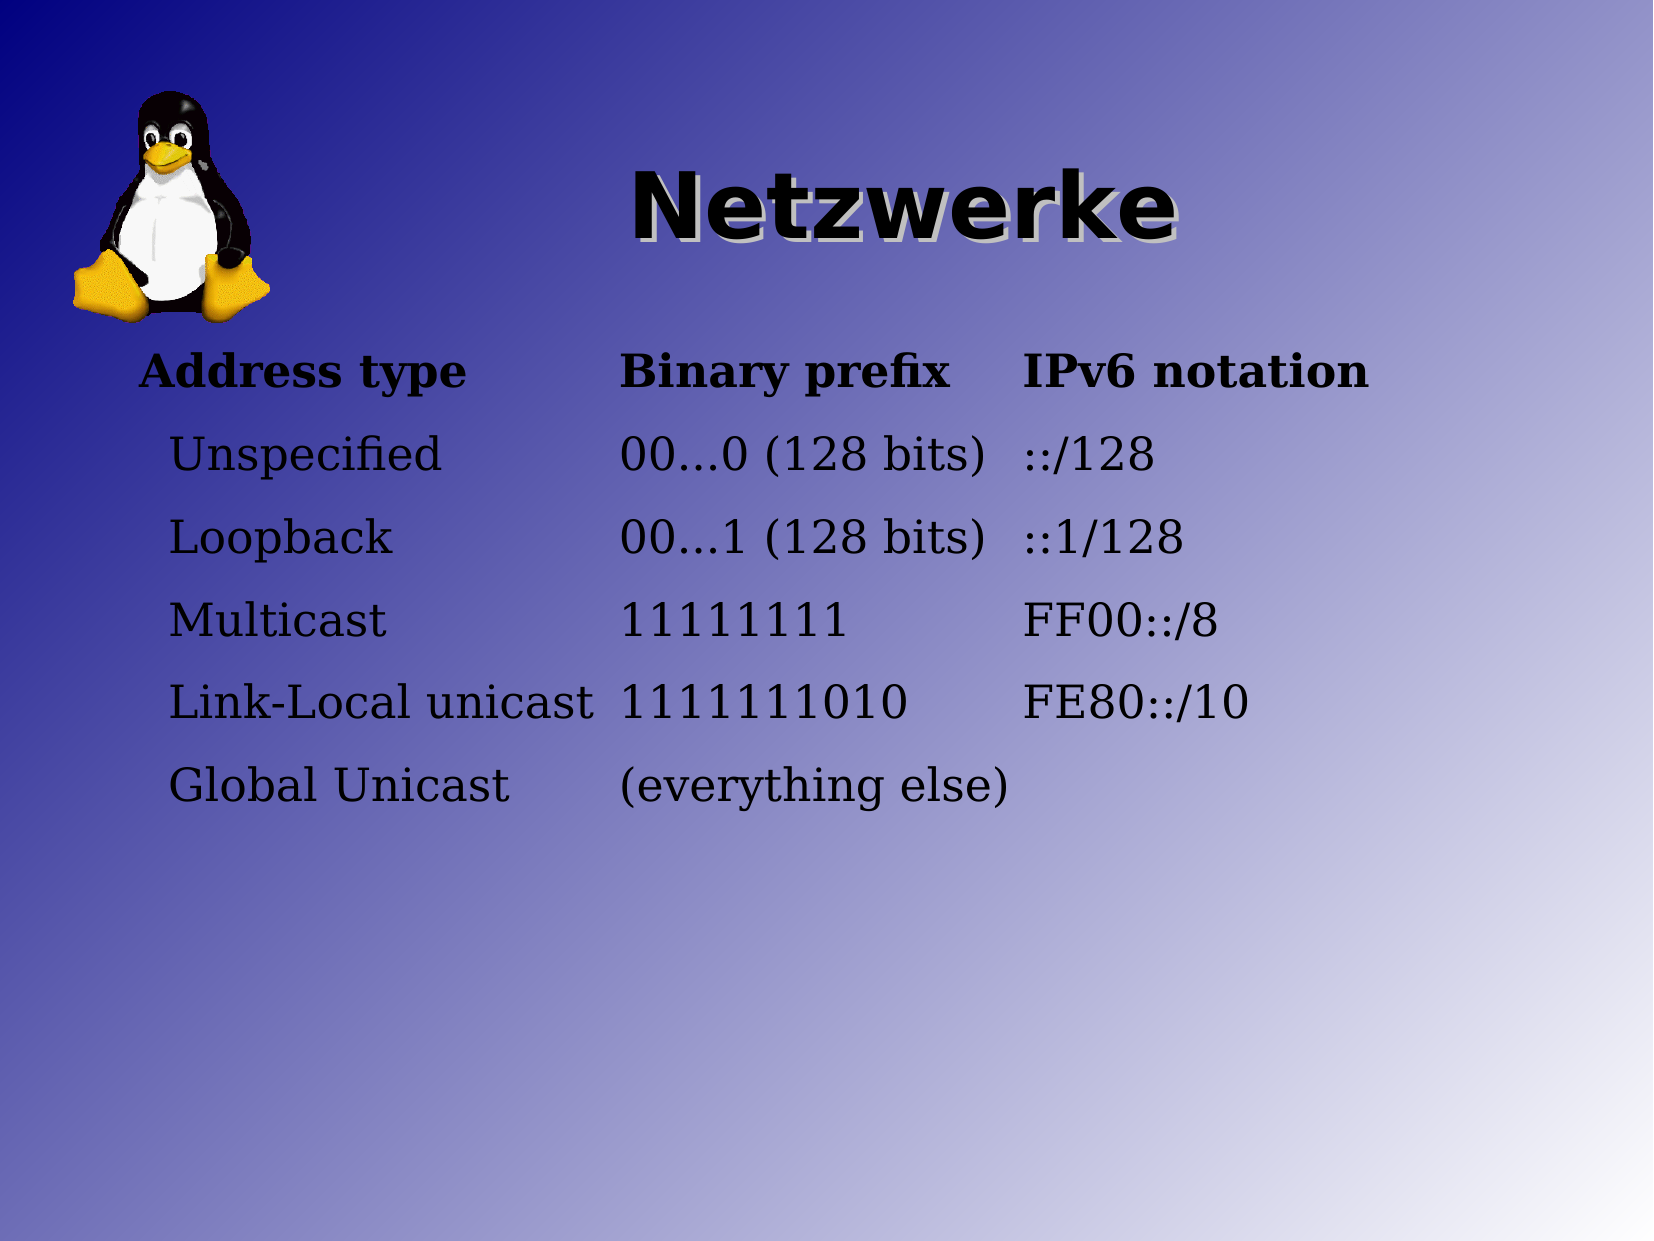

# Netzwerke
Address type	Binary prefix	IPv6 notation
 Unspecified	00...0 (128 bits)	::/128
 Loopback	00...1 (128 bits)	::1/128
 Multicast	11111111	FF00::/8
 Link-Local unicast	1111111010	FE80::/10
 Global Unicast 	(everything else)